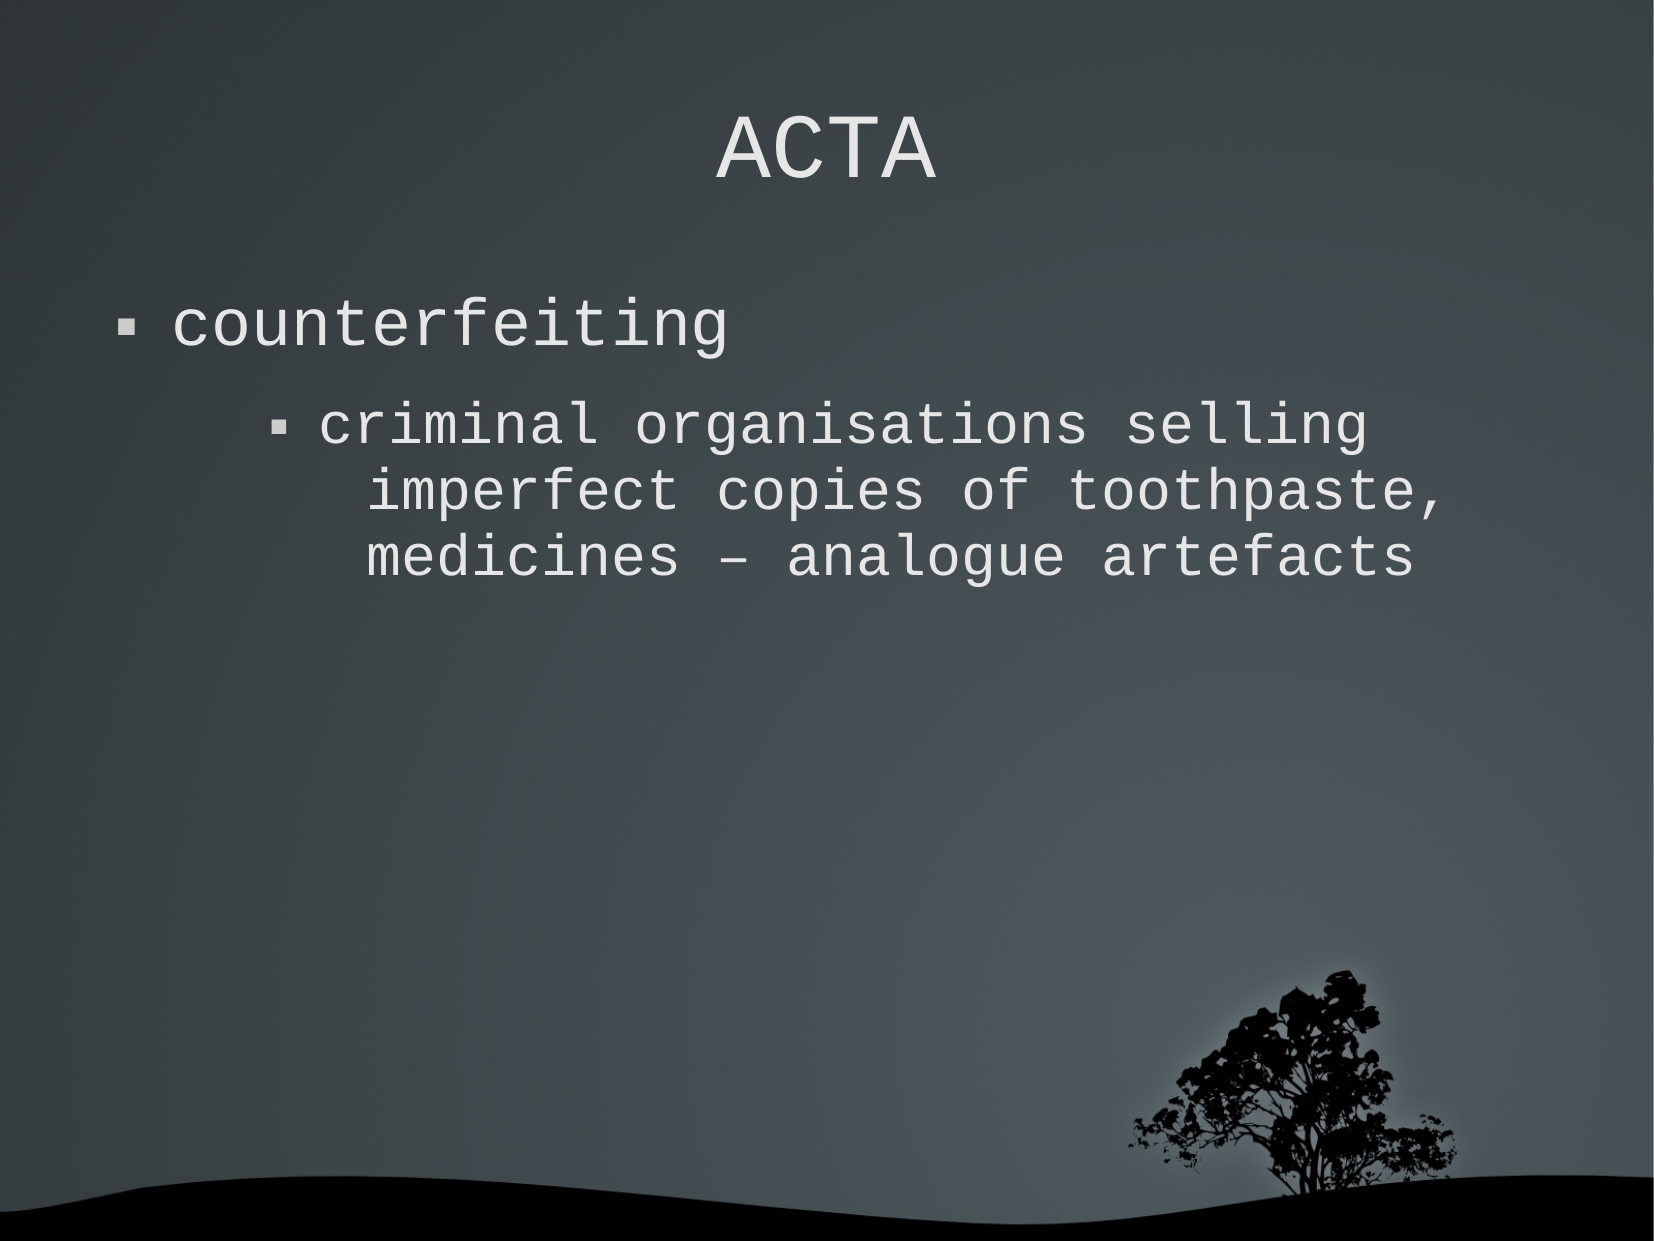

# ACTA
counterfeiting
criminal organisations selling imperfect copies of toothpaste, medicines – analogue artefacts